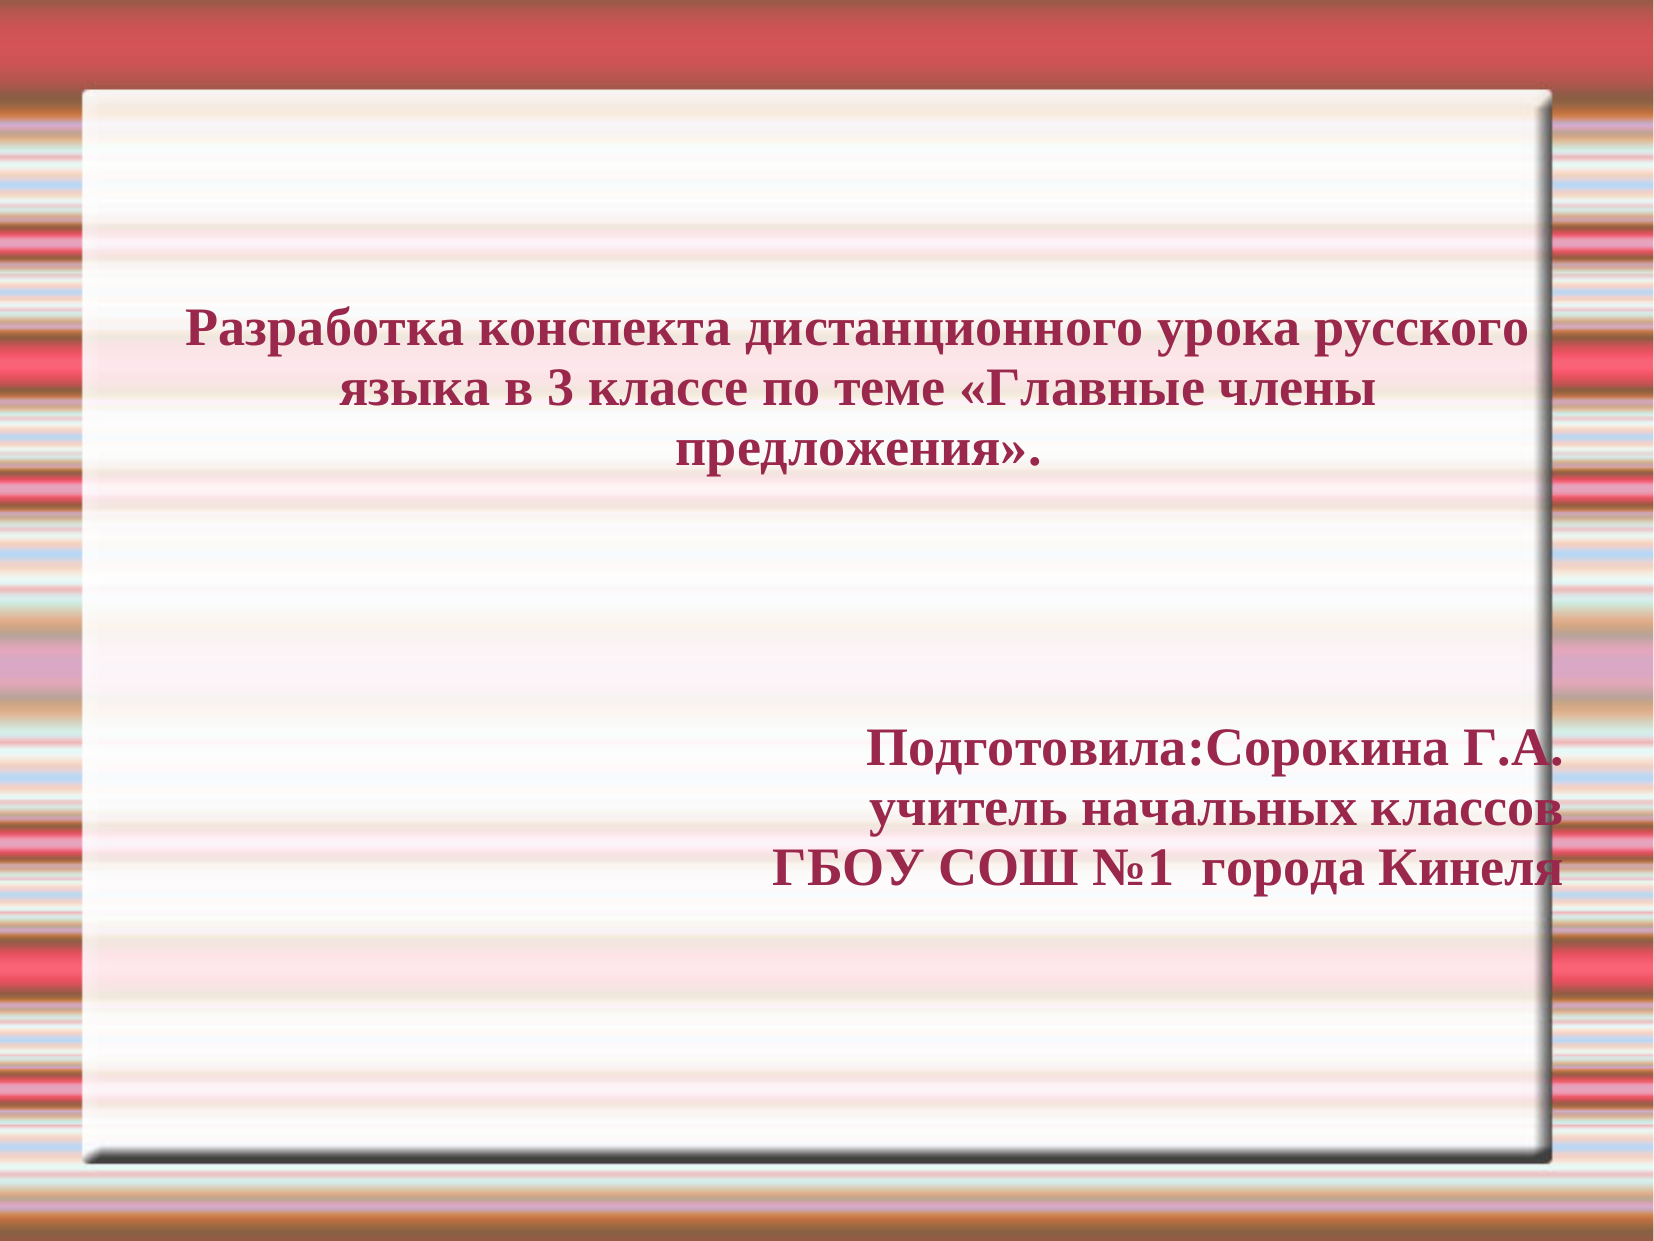

# Разработка конспекта дистанционного урока русского языка в 3 классе по теме «Главные члены предложения».
Подготовила:Сорокина Г.А.
учитель начальных классов
ГБОУ СОШ №1 города Кинеля